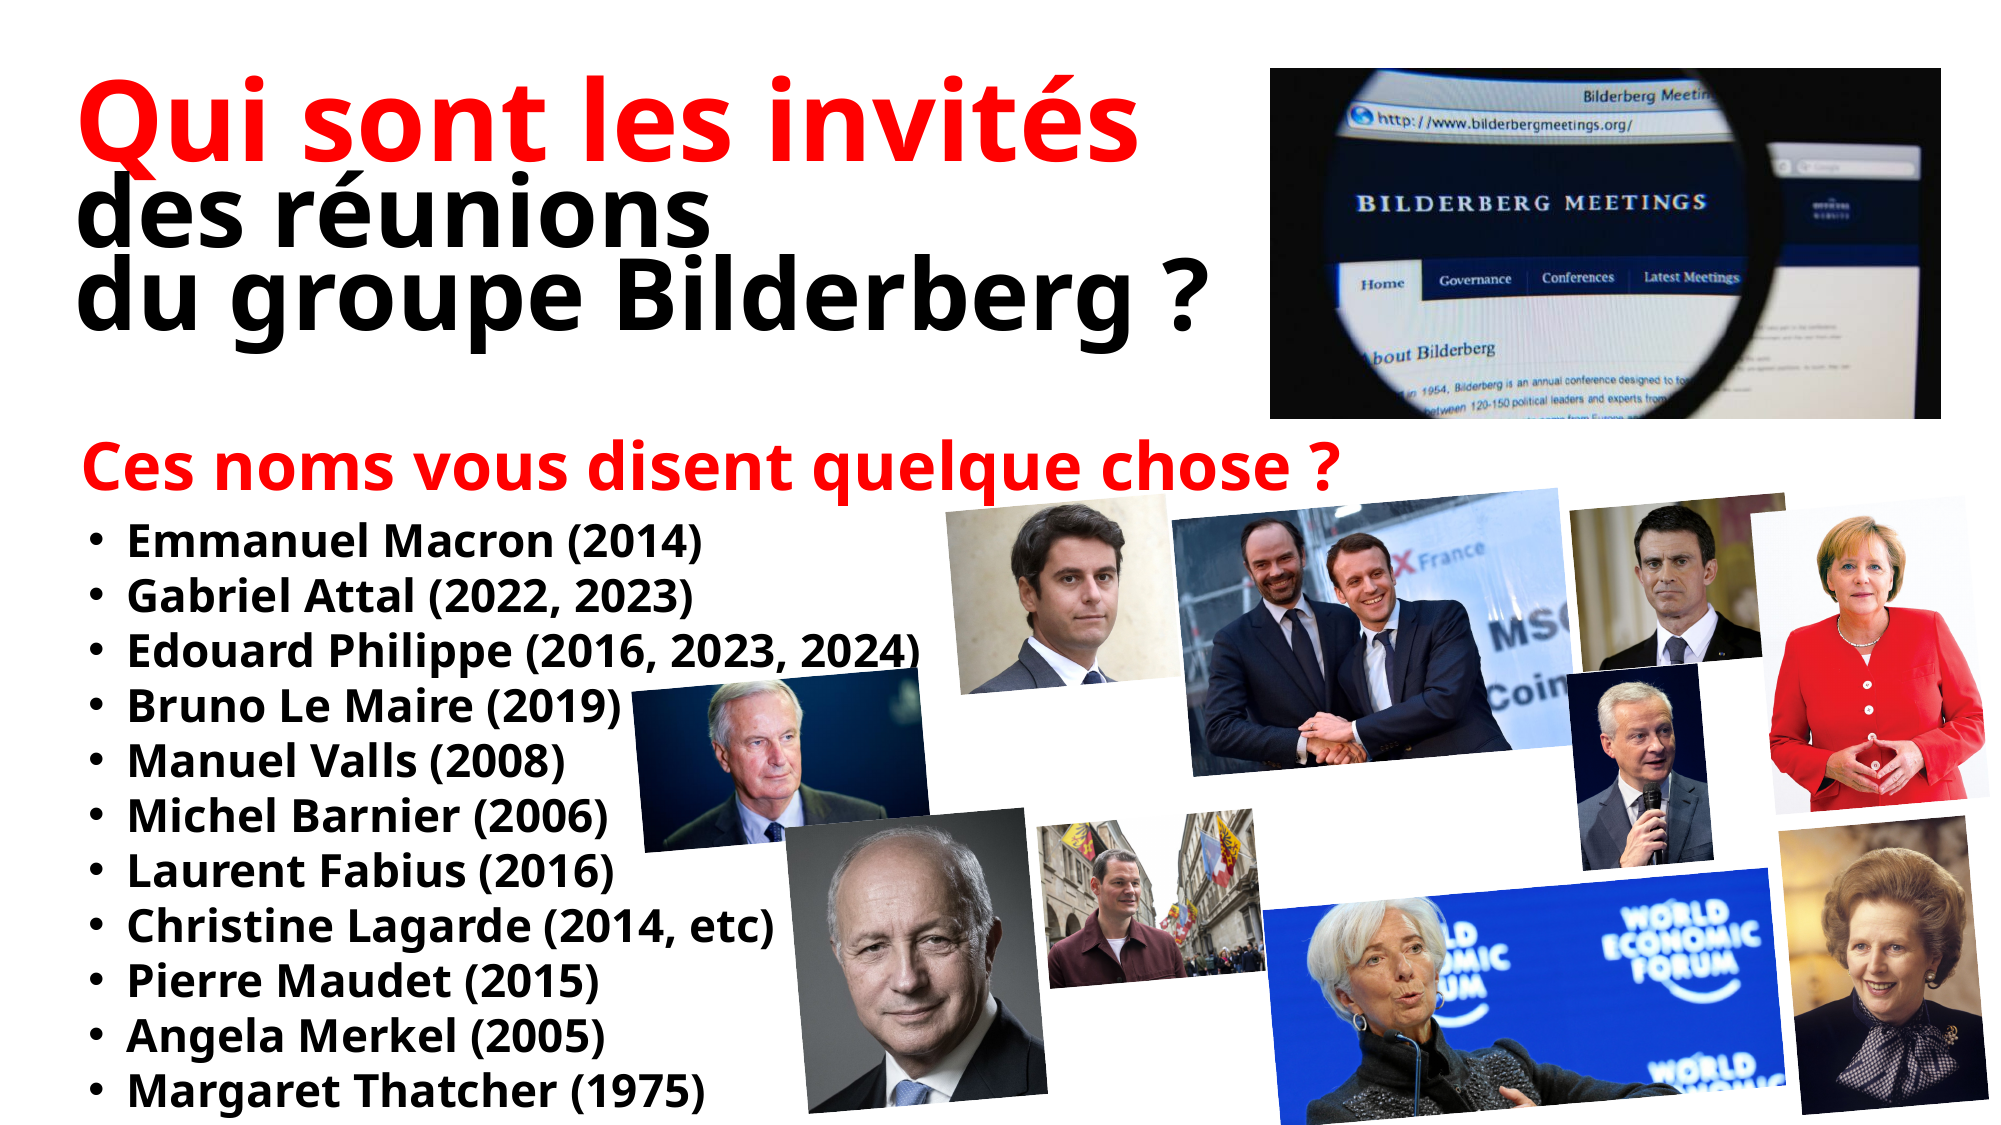

Qui sont les invités
des réunions
du groupe Bilderberg ?
Ces noms vous disent quelque chose ?
Emmanuel Macron (2014)
Gabriel Attal (2022, 2023)
Edouard Philippe (2016, 2023, 2024)
Bruno Le Maire (2019)
Manuel Valls (2008)
Michel Barnier (2006)
Laurent Fabius (2016)
Christine Lagarde (2014, etc)
Pierre Maudet (2015)
Angela Merkel (2005)
Margaret Thatcher (1975)